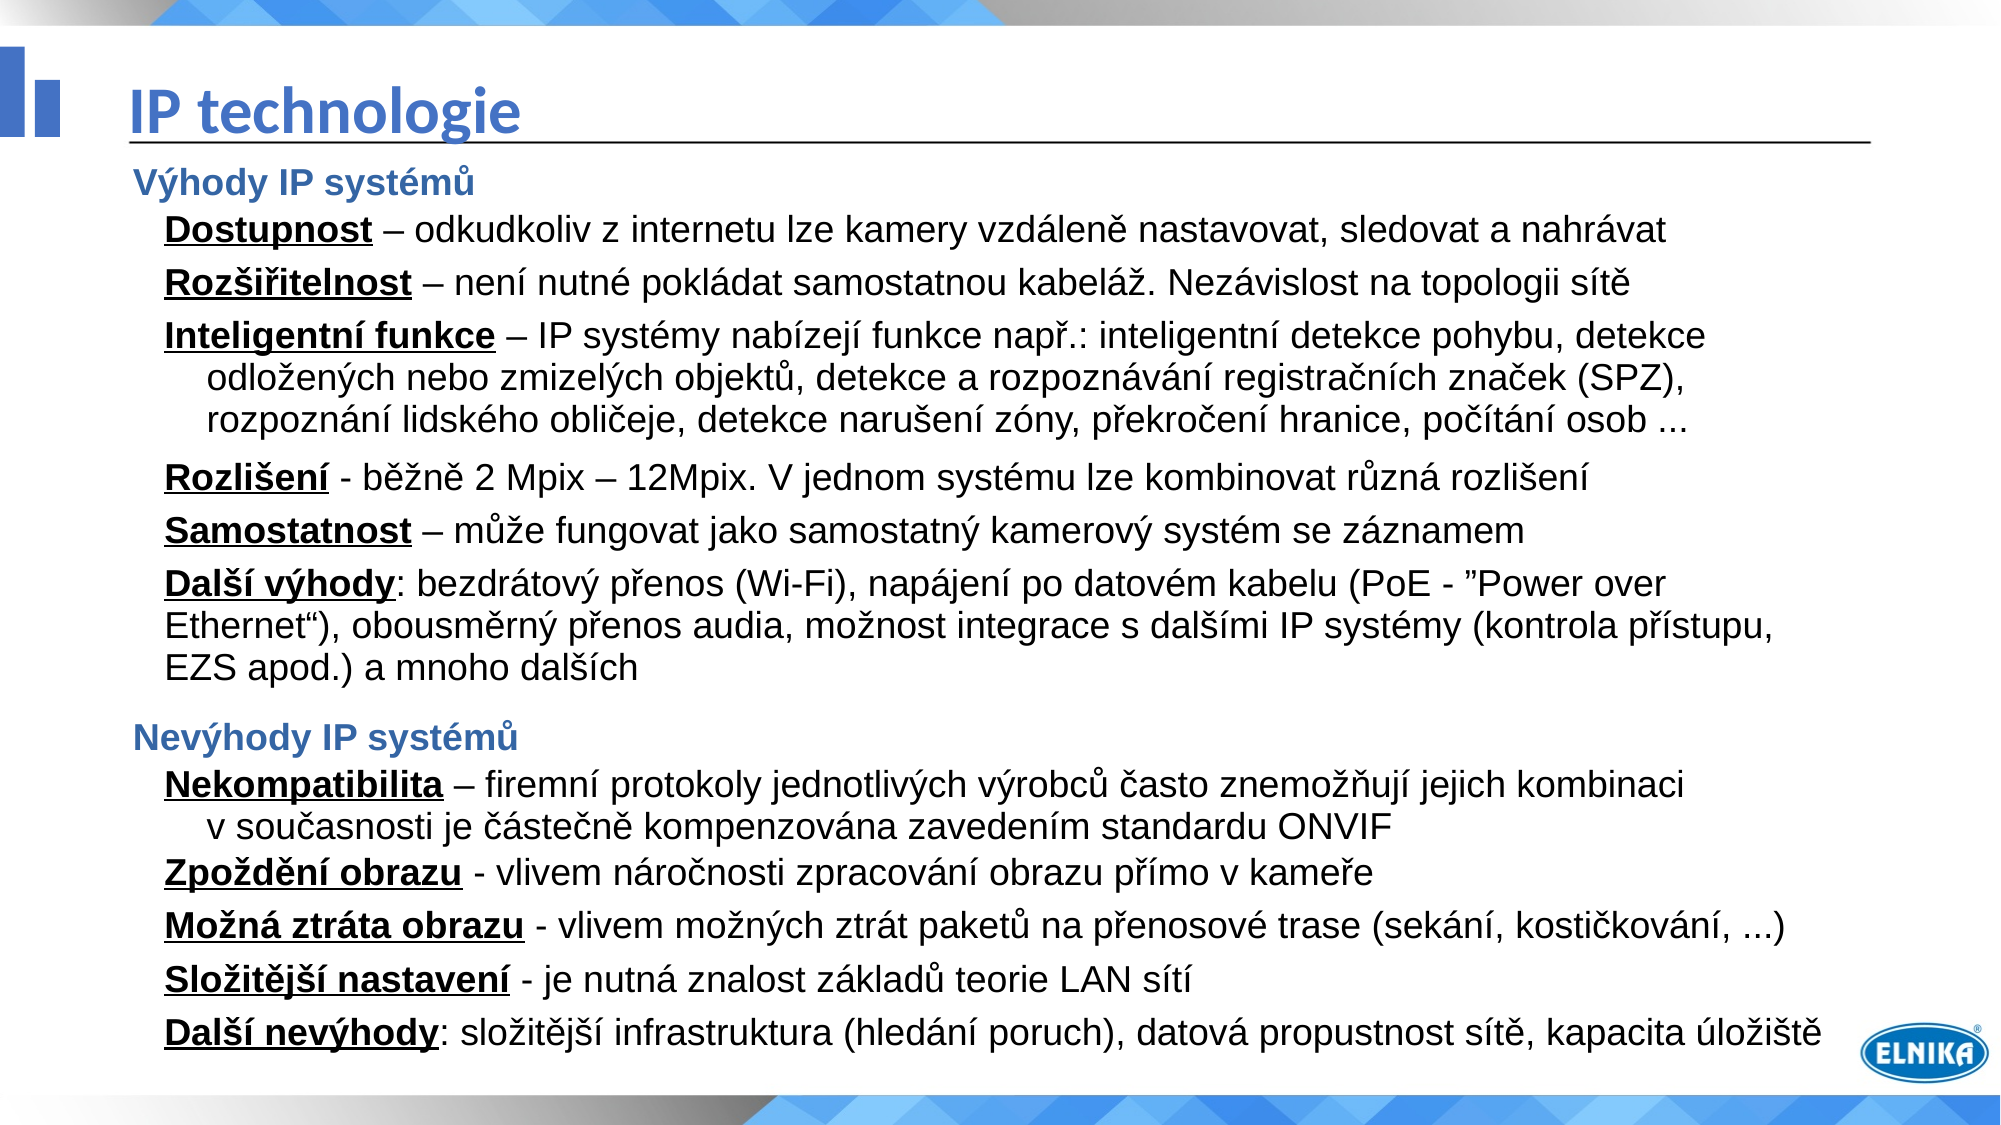

IP technologie
Výhody IP systémů
 Dostupnost – odkudkoliv z internetu lze kamery vzdáleně nastavovat, sledovat a nahrávat
 Rozšiřitelnost – není nutné pokládat samostatnou kabeláž. Nezávislost na topologii sítě
 Inteligentní funkce – IP systémy nabízejí funkce např.: inteligentní detekce pohybu, detekce 			odložených nebo zmizelých objektů, detekce a rozpoznávání registračních značek (SPZ), 			rozpoznání lidského obličeje, detekce narušení zóny, překročení hranice, počítání osob ...
 Rozlišení - běžně 2 Mpix – 12Mpix. V jednom systému lze kombinovat různá rozlišení
 Samostatnost – může fungovat jako samostatný kamerový systém se záznamem
 Další výhody: bezdrátový přenos (Wi-Fi), napájení po datovém kabelu (PoE - ”Power over 			 Ethernet“), obousměrný přenos audia, možnost integrace s dalšími IP systémy (kontrola přístupu, 	 EZS apod.) a mnoho dalších
Nevýhody IP systémů
 Nekompatibilita – firemní protokoly jednotlivých výrobců často znemožňují jejich kombinaci
	v současnosti je částečně kompenzována zavedením standardu ONVIF
 Zpoždění obrazu - vlivem náročnosti zpracování obrazu přímo v kameře
 Možná ztráta obrazu - vlivem možných ztrát paketů na přenosové trase (sekání, kostičkování, ...)
 Složitější nastavení - je nutná znalost základů teorie LAN sítí
 Další nevýhody: složitější infrastruktura (hledání poruch), datová propustnost sítě, kapacita úložiště